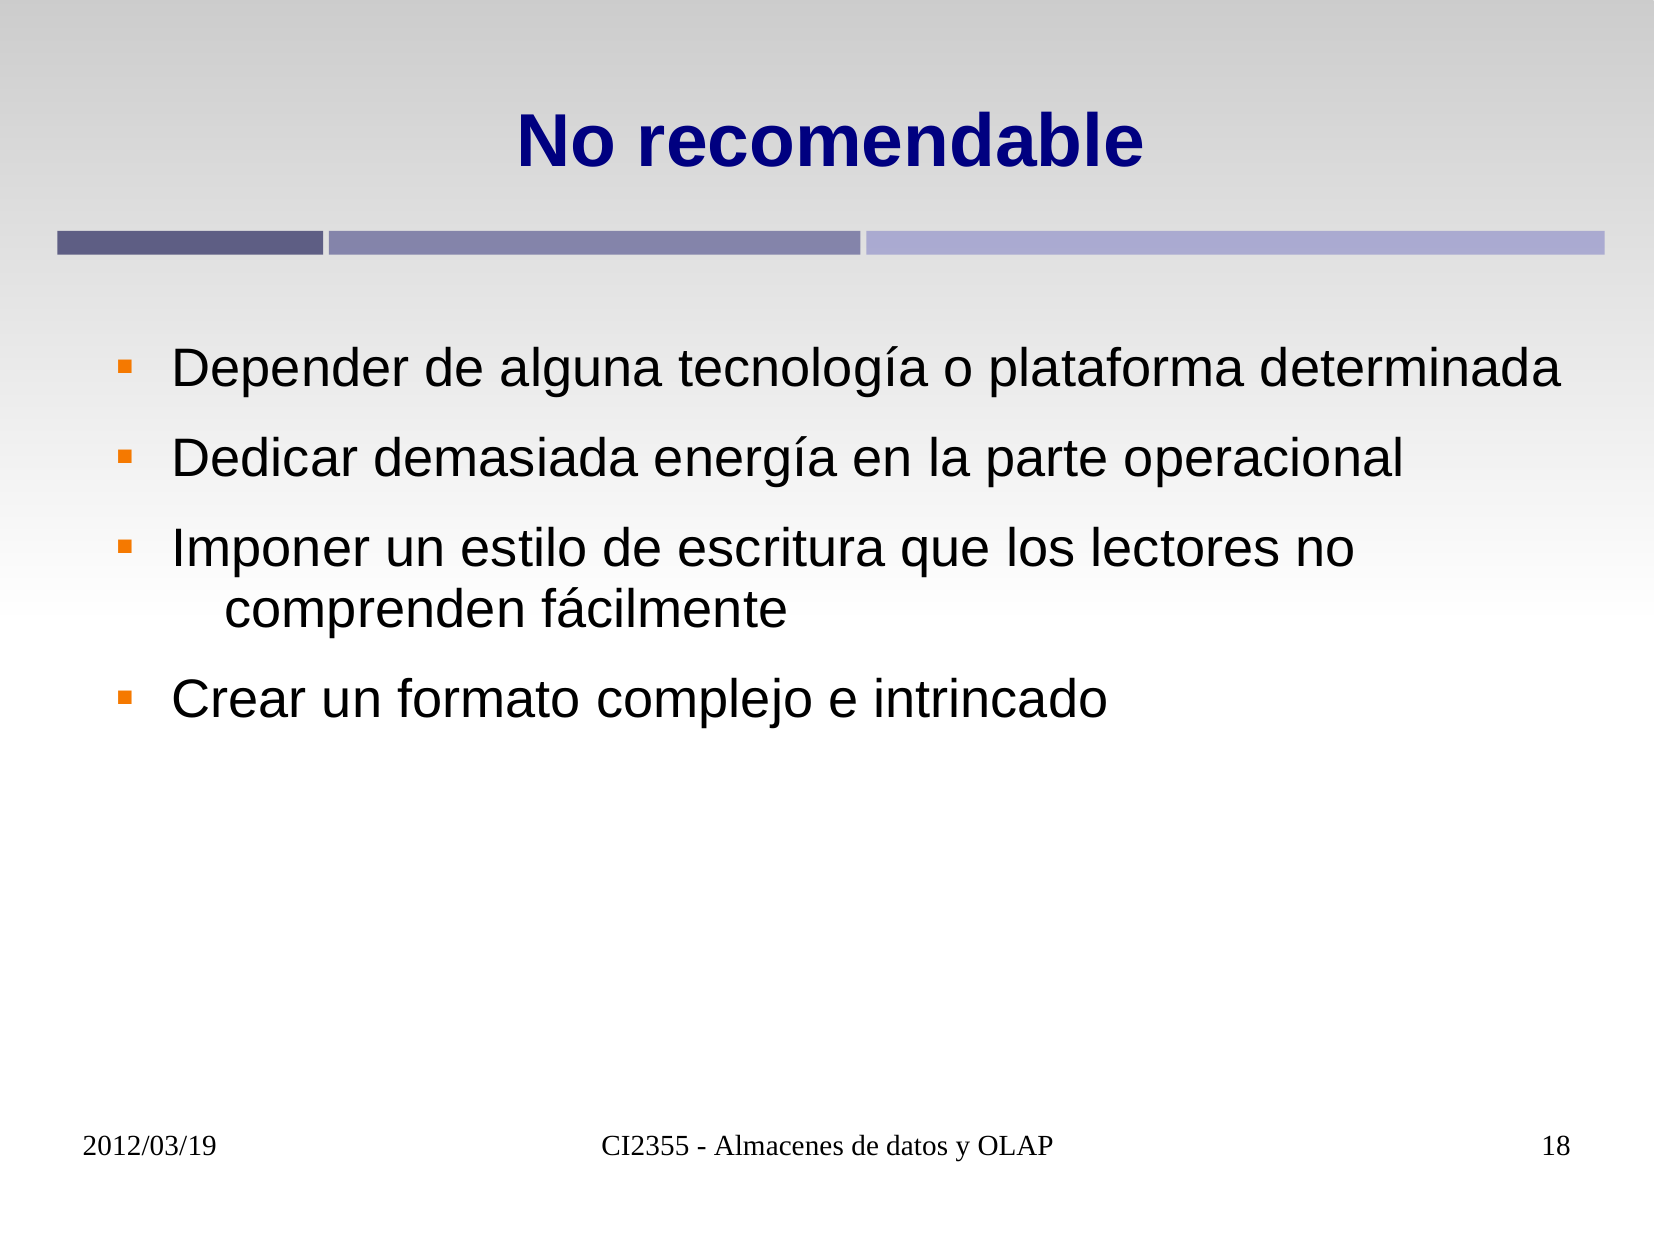

# No recomendable
Depender de alguna tecnología o plataforma determinada
Dedicar demasiada energía en la parte operacional
Imponer un estilo de escritura que los lectores no comprenden fácilmente
Crear un formato complejo e intrincado
2012/03/19
CI2355 - Almacenes de datos y OLAP
18